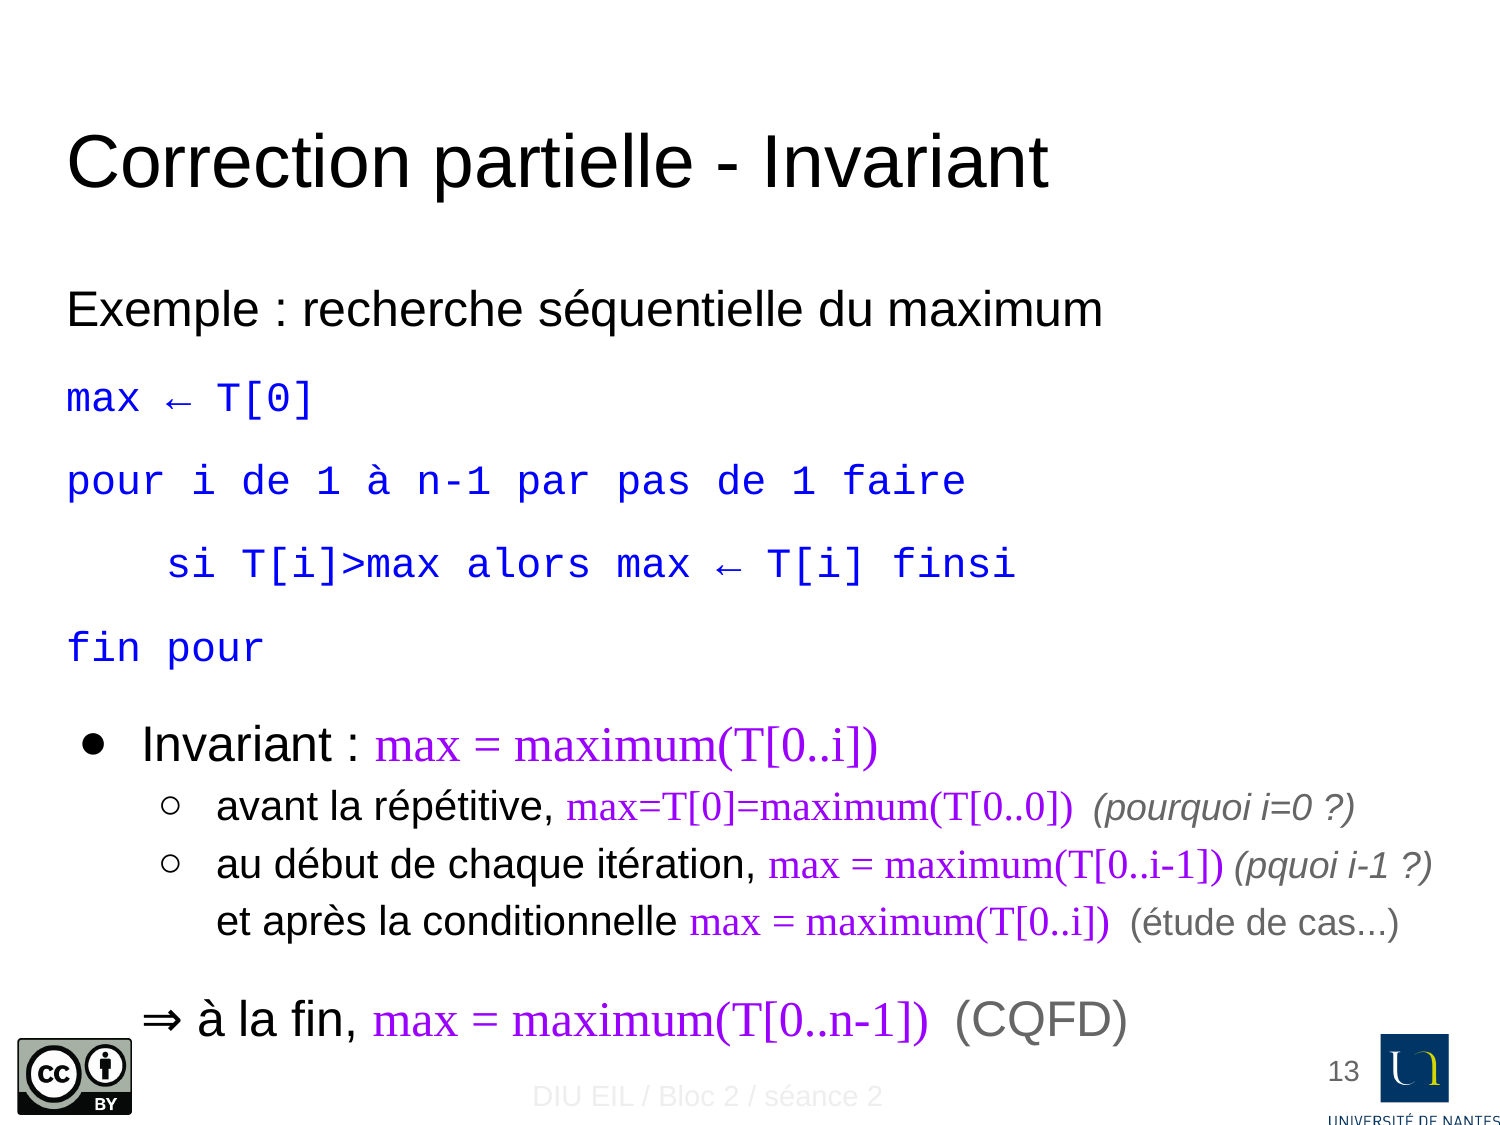

# Correction partielle - Invariant
Exemple : recherche séquentielle du maximum
max ← T[0]
pour i de 1 à n-1 par pas de 1 faire
 si T[i]>max alors max ← T[i] finsi
fin pour
Invariant : max = maximum(T[0..i])
avant la répétitive, max=T[0]=maximum(T[0..0]) (pourquoi i=0 ?)
au début de chaque itération, max = maximum(T[0..i-1]) (pquoi i-1 ?)
et après la conditionnelle max = maximum(T[0..i]) (étude de cas...)
⇒ à la fin, max = maximum(T[0..n-1]) (CQFD)